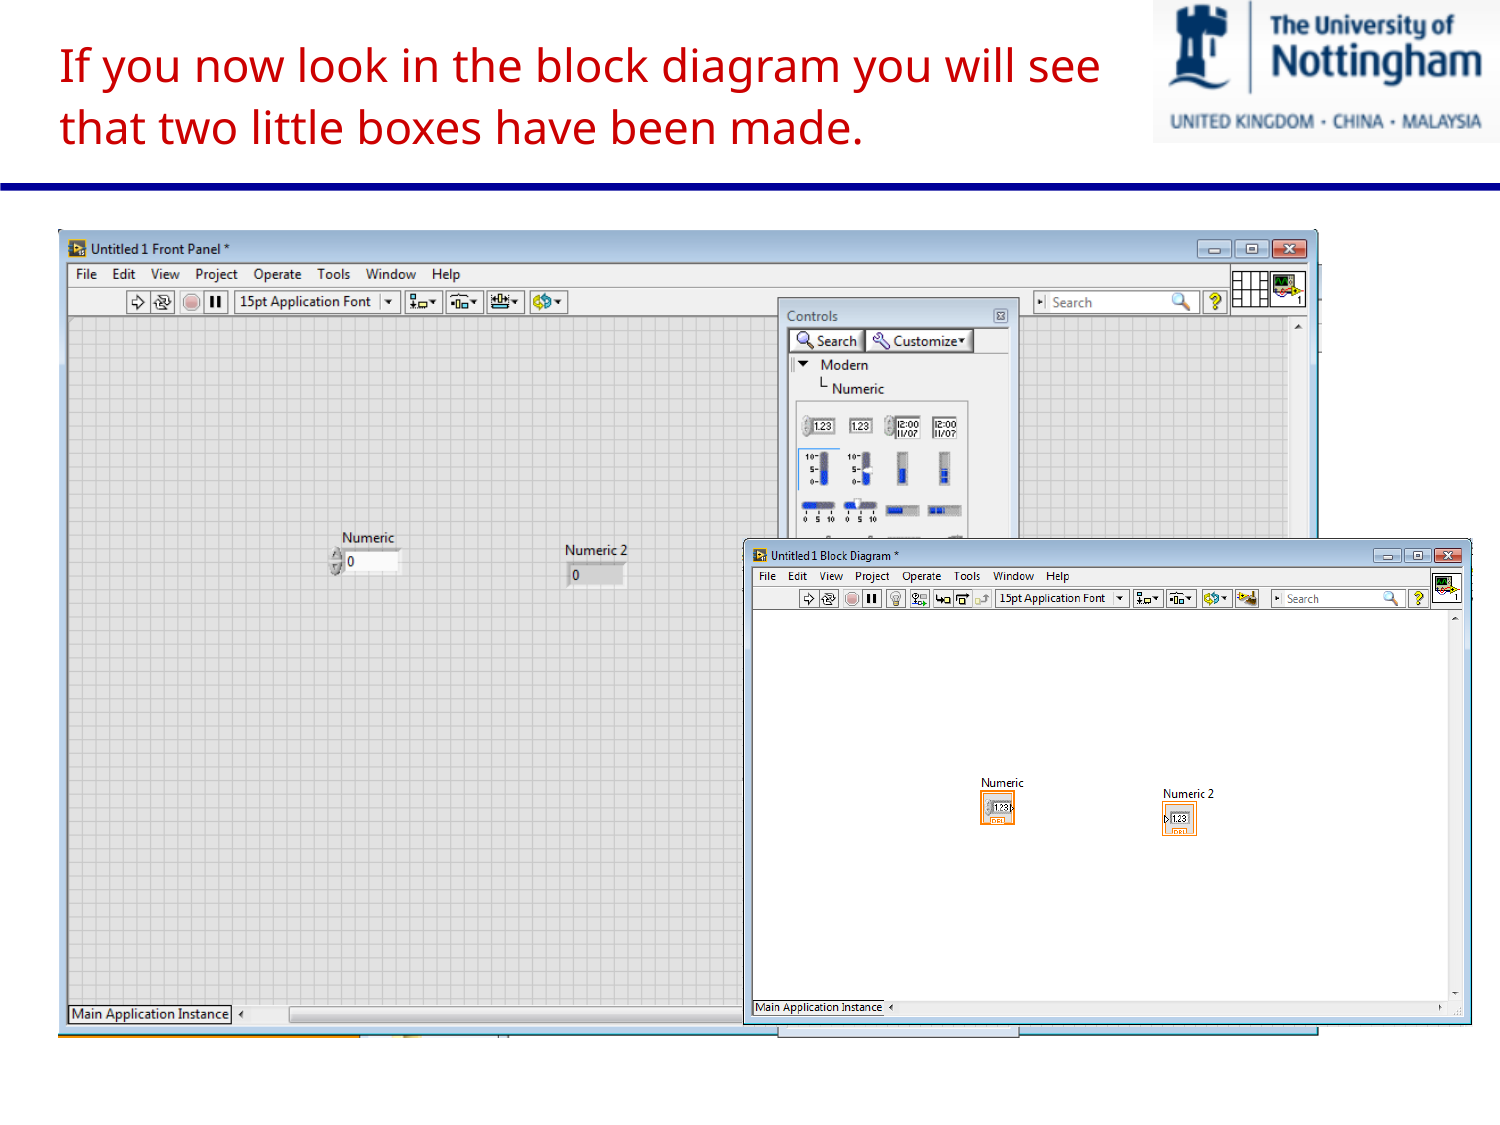

# If you now look in the block diagram you will see that two little boxes have been made.